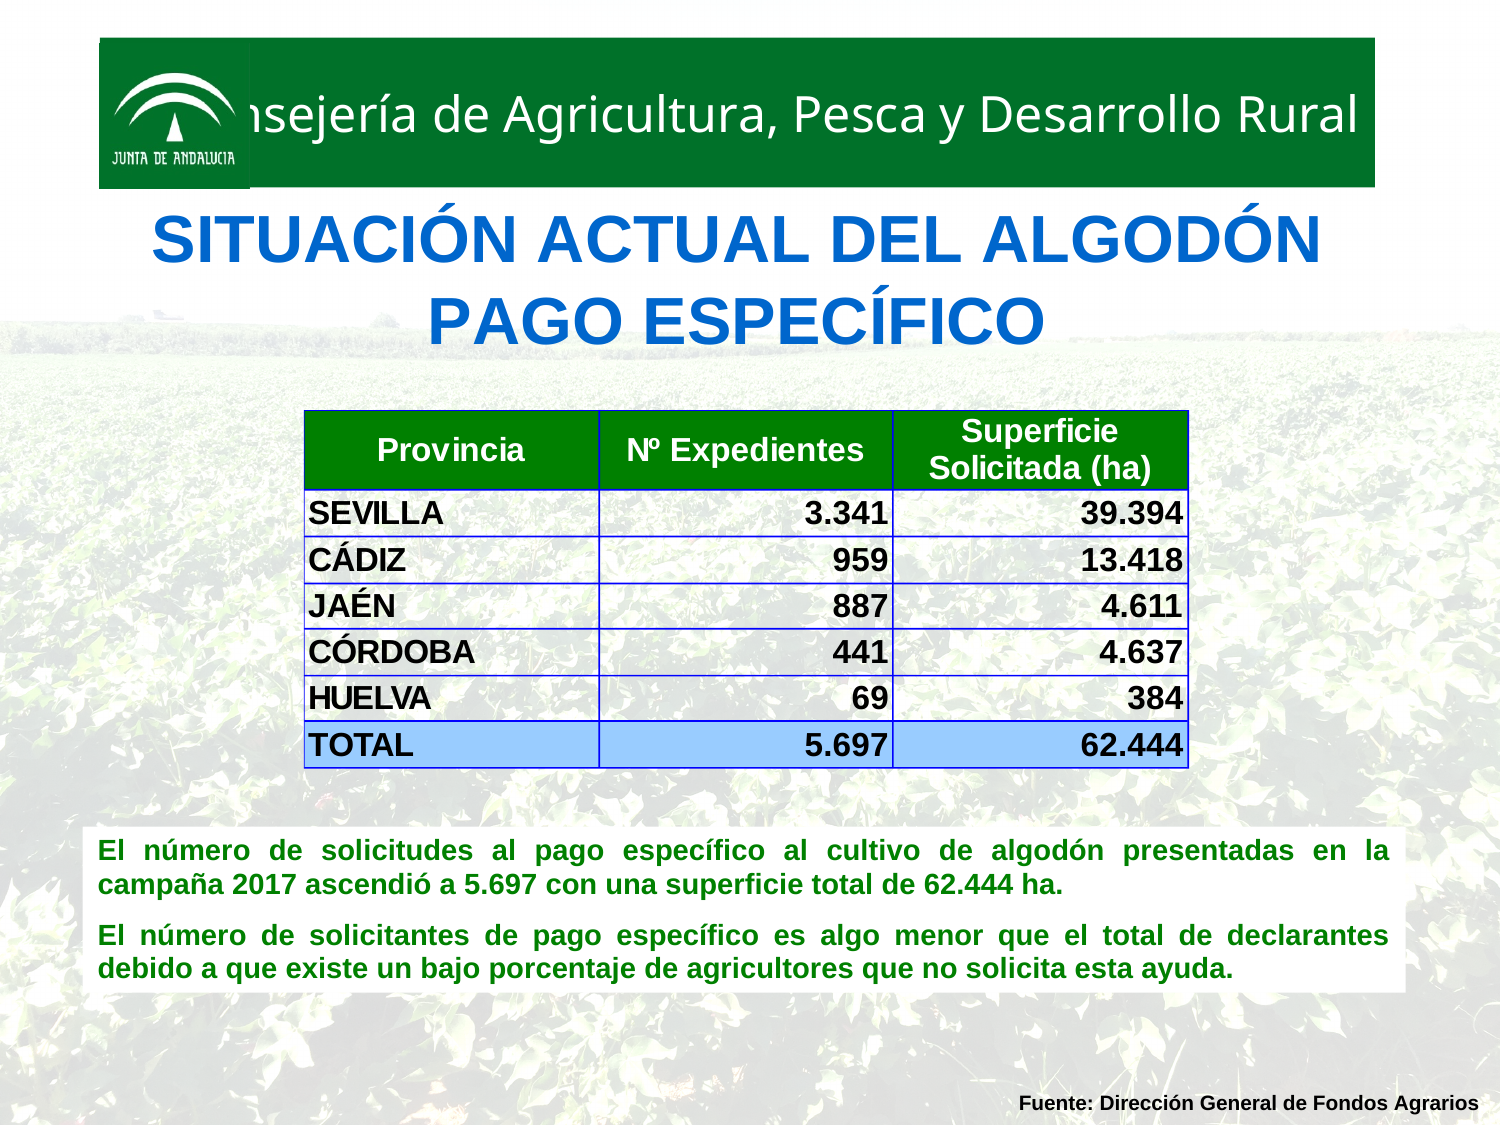

# Consejería de Agricultura, Pesca y Desarrollo Rural
SITUACIÓN ACTUAL DEL ALGODÓN
PAGO ESPECÍFICO
El número de solicitudes al pago específico al cultivo de algodón presentadas en la campaña 2017 ascendió a 5.697 con una superficie total de 62.444 ha.
El número de solicitantes de pago específico es algo menor que el total de declarantes debido a que existe un bajo porcentaje de agricultores que no solicita esta ayuda.
Fuente: Dirección General de Fondos Agrarios